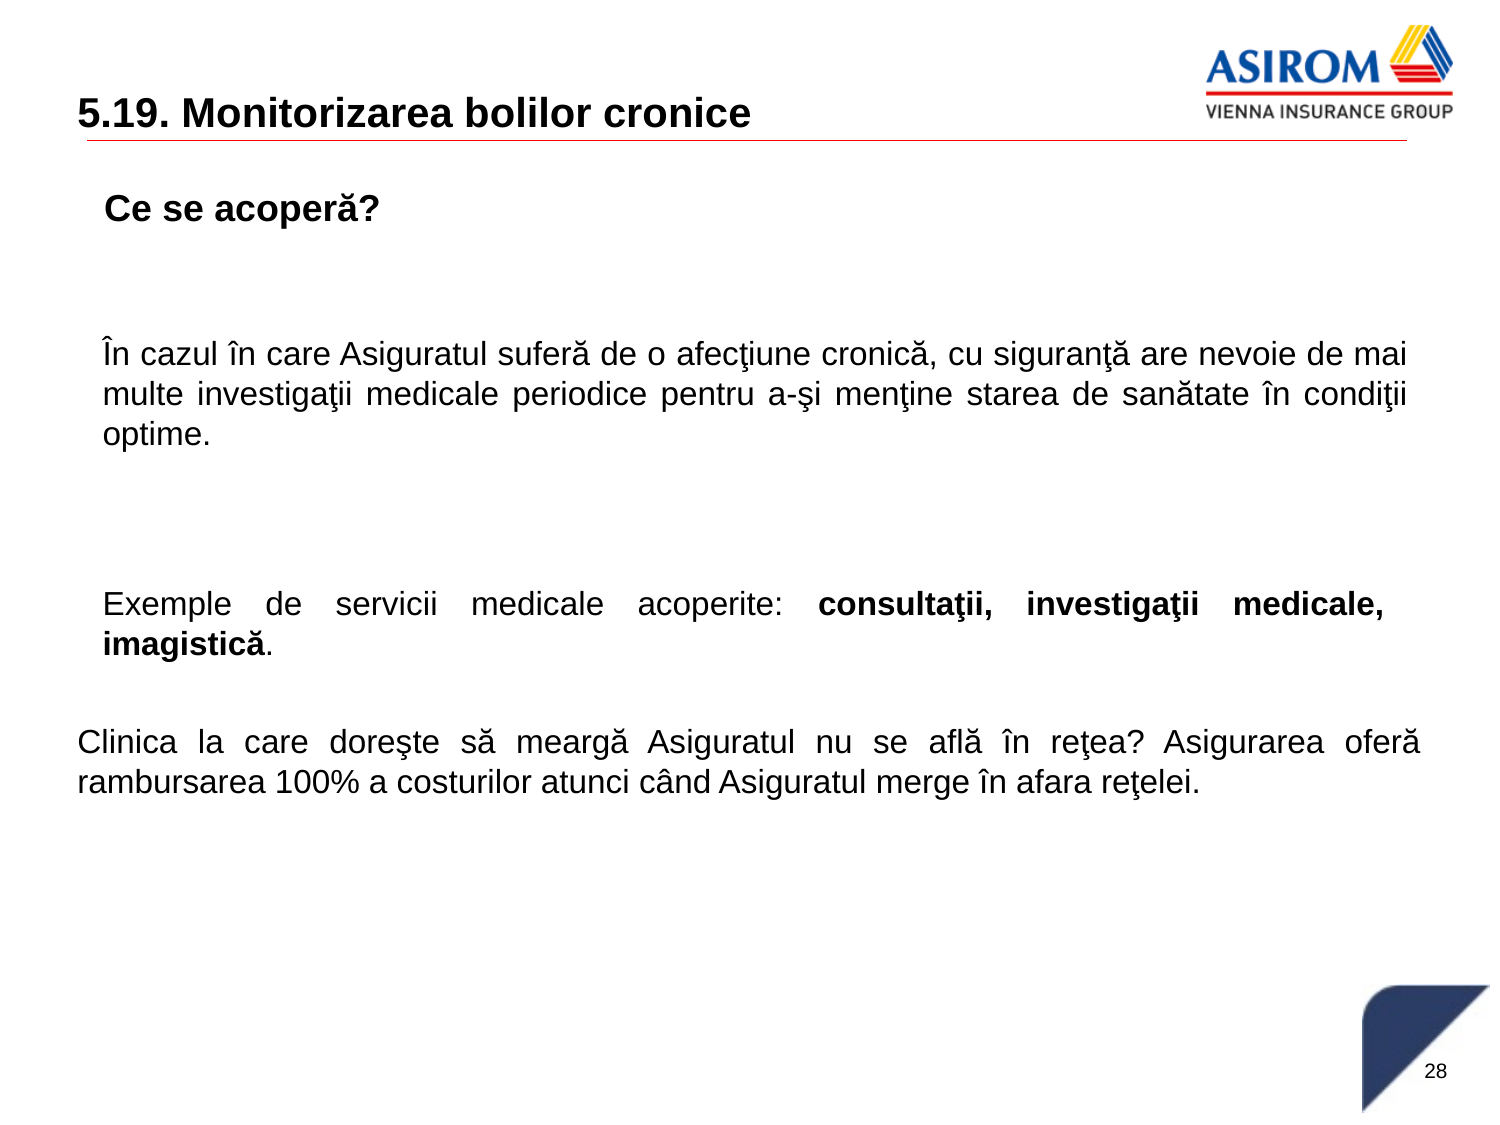

5.19. Monitorizarea bolilor cronice
Ce se acoperă?
În cazul în care Asiguratul suferă de o afecţiune cronică, cu siguranţă are nevoie de mai multe investigaţii medicale periodice pentru a-şi menţine starea de sanătate în condiţii optime.
Exemple de servicii medicale acoperite: consultaţii, investigaţii medicale, imagistică.
Clinica la care doreşte să meargă Asiguratul nu se află în reţea? Asigurarea oferă rambursarea 100% a costurilor atunci când Asiguratul merge în afara reţelei.